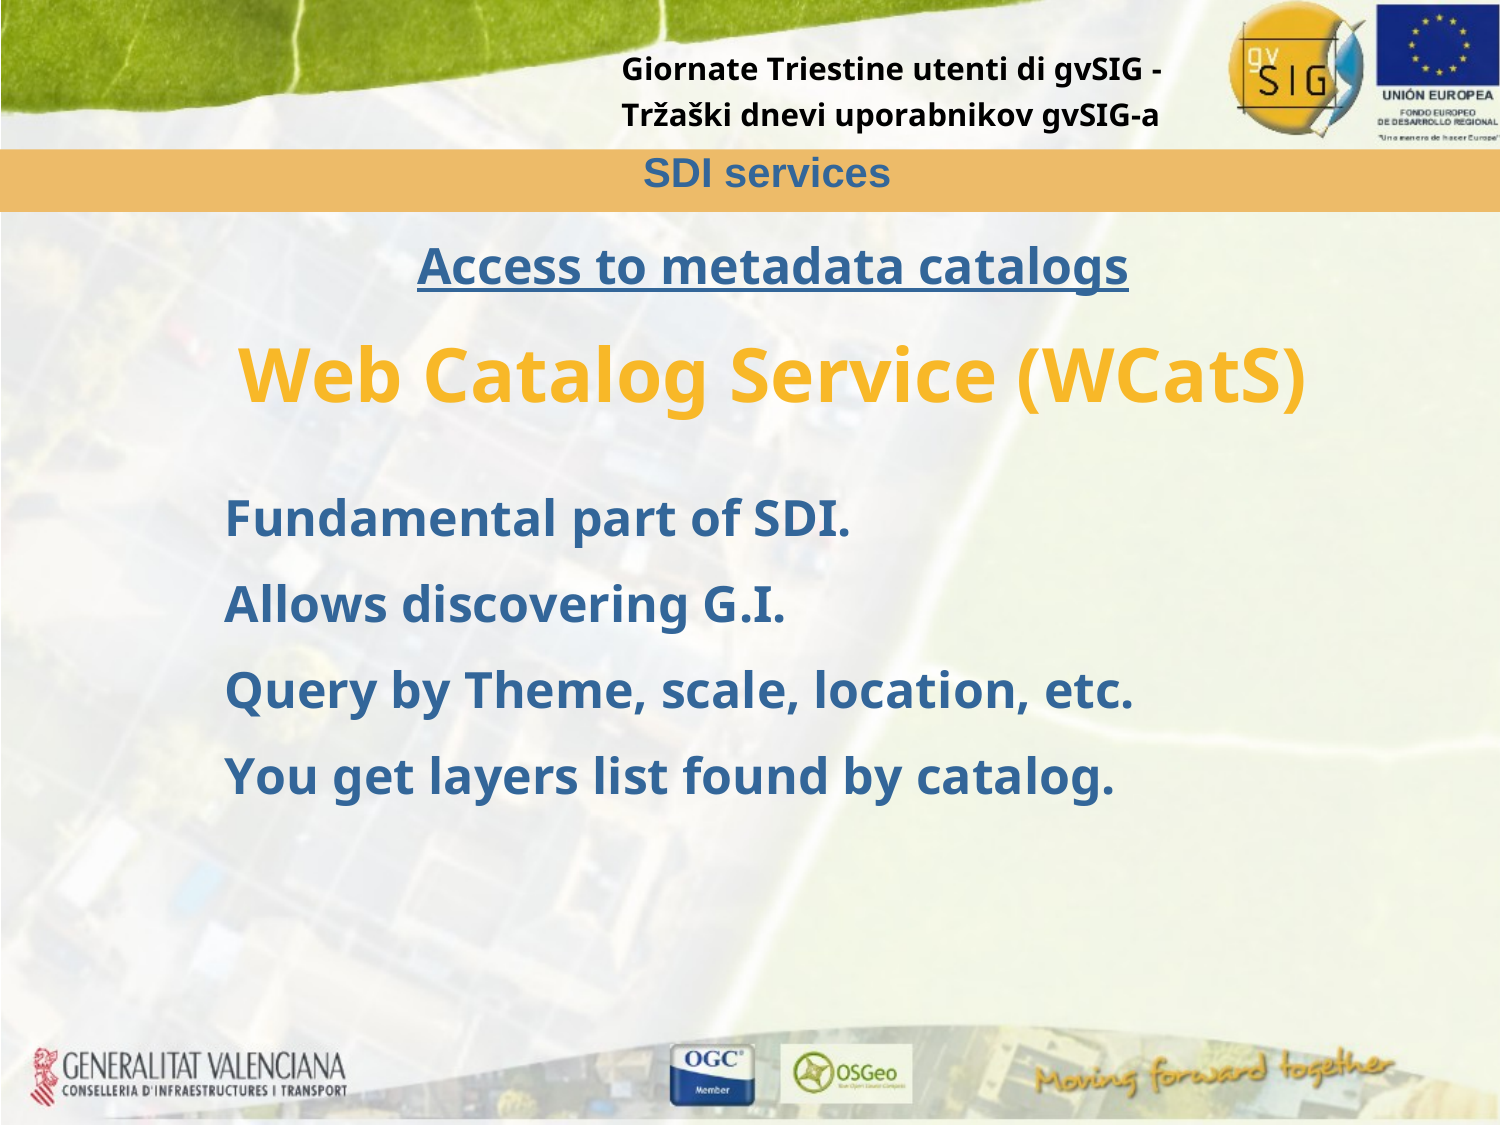

SDI services
Access to metadata catalogs
Web Catalog Service (WCatS)
 Fundamental part of SDI.
 Allows discovering G.I.
 Query by Theme, scale, location, etc.
 You get layers list found by catalog.